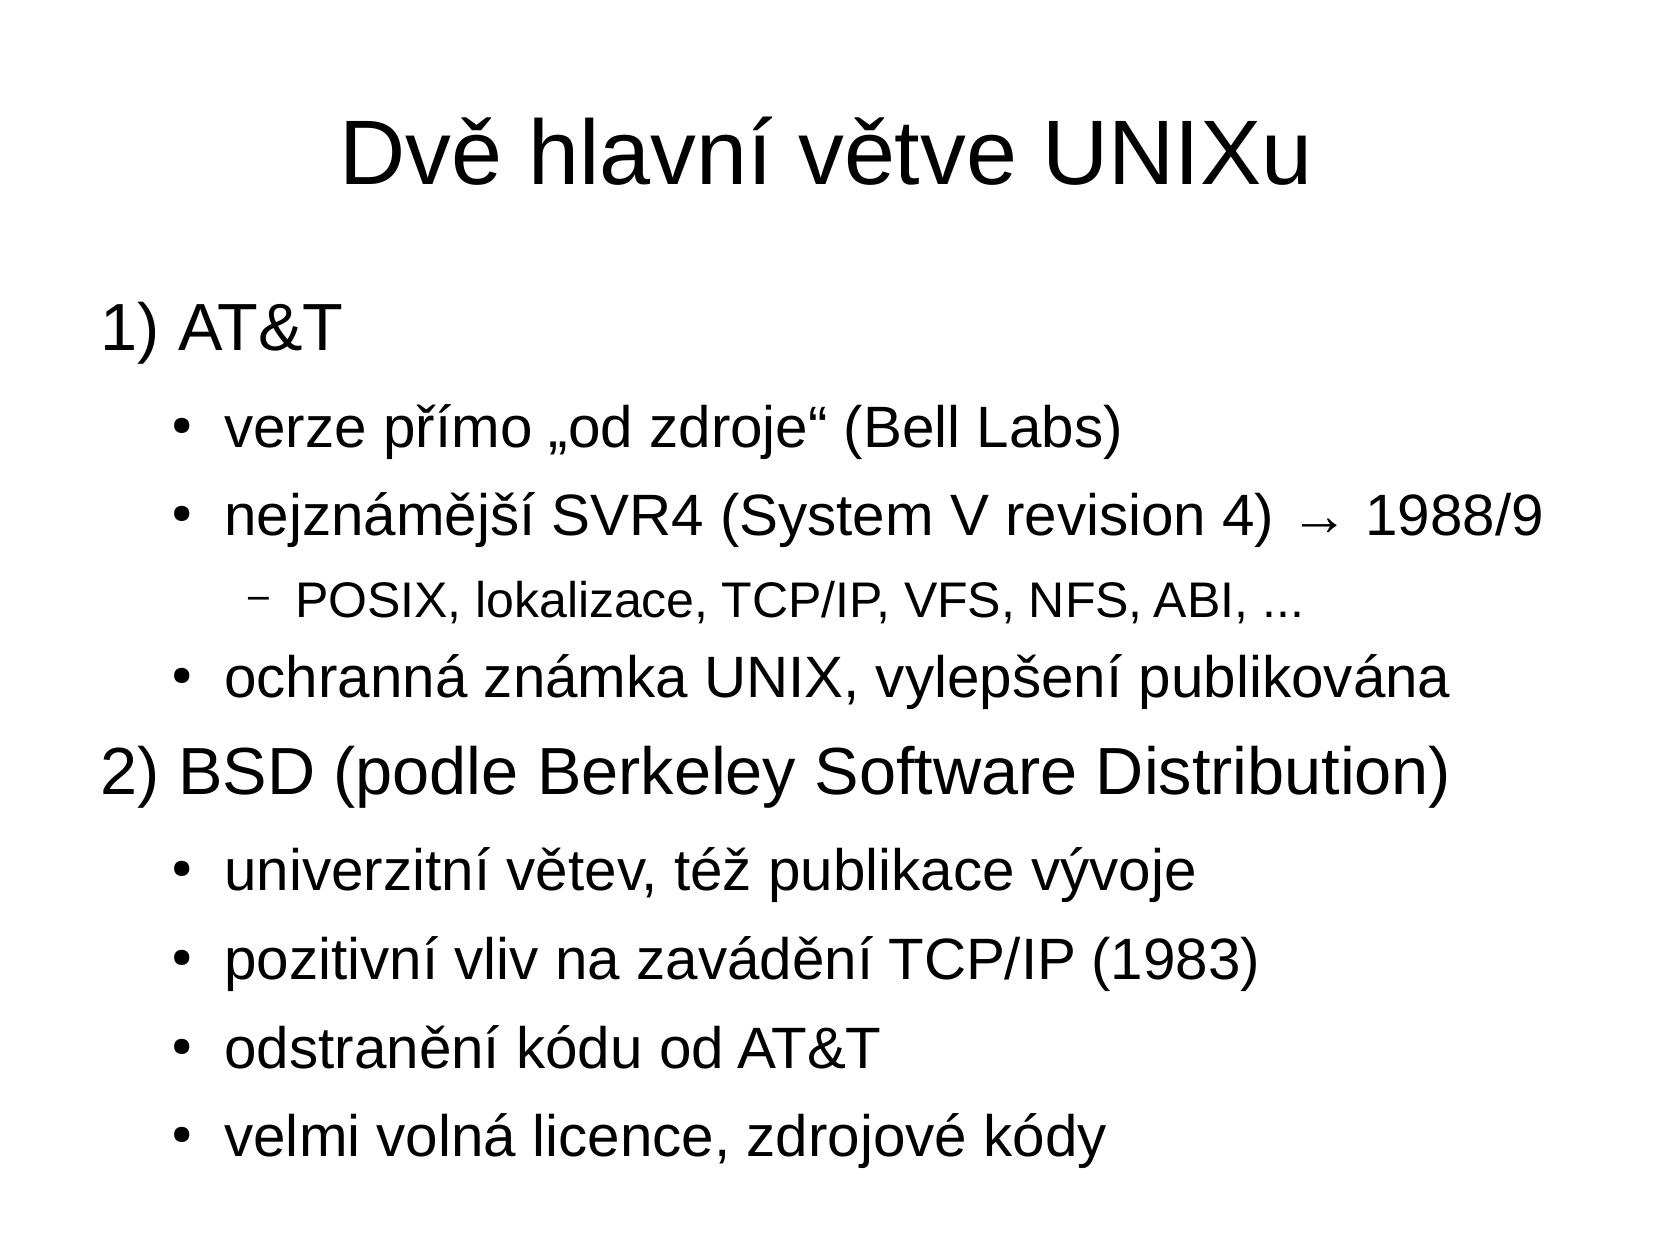

# Dvě hlavní větve UNIXu
 AT&T
verze přímo „od zdroje“ (Bell Labs)
nejznámější SVR4 (System V revision 4) → 1988/9
POSIX, lokalizace, TCP/IP, VFS, NFS, ABI, ...
ochranná známka UNIX, vylepšení publikována
 BSD (podle Berkeley Software Distribution)
univerzitní větev, též publikace vývoje
pozitivní vliv na zavádění TCP/IP (1983)
odstranění kódu od AT&T
velmi volná licence, zdrojové kódy